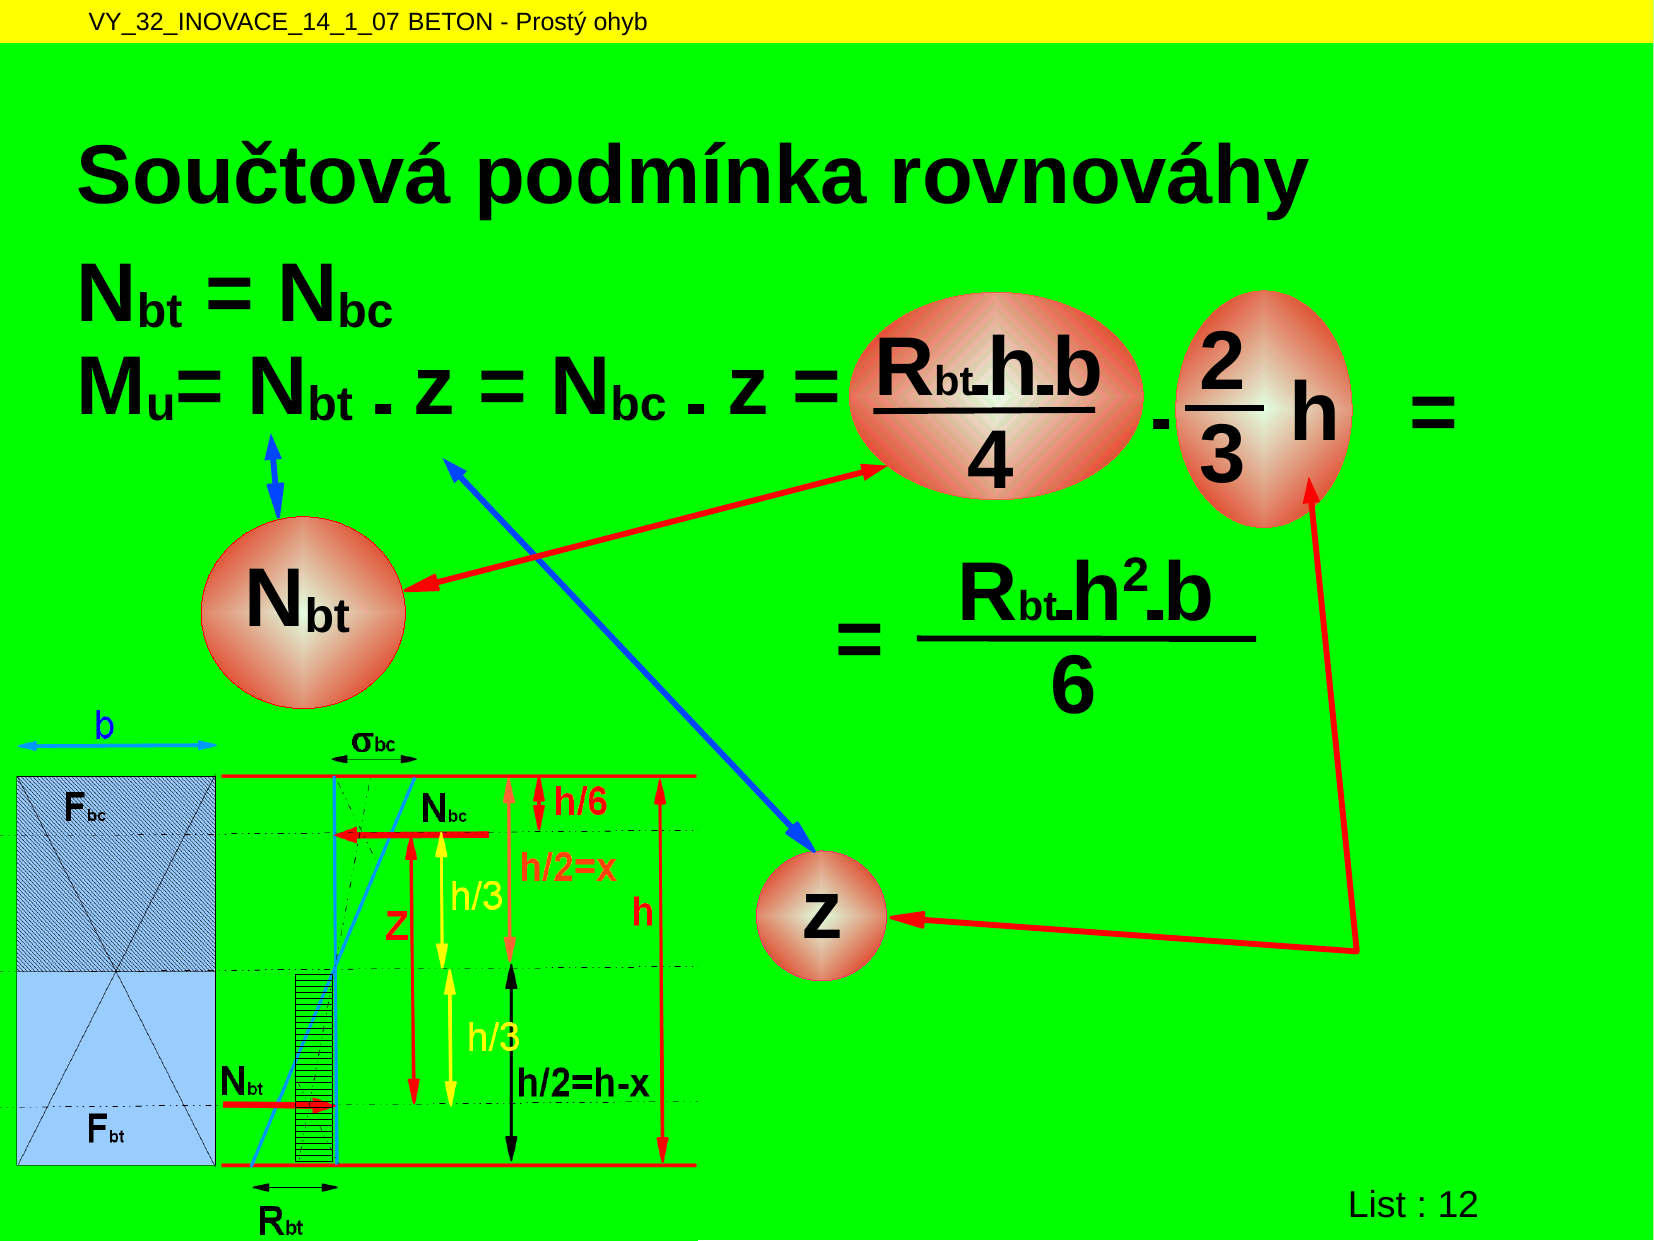

VY_32_INOVACE_14_1_07 BETON - Prostý ohyb
Součtová podmínka rovnováhy
Nbt = Nbc
Mu= Nbt ۔ z = Nbc ۔ z =
23
 Rbt۔h۔b
 4
۔
h
=
 Rbt۔h2۔b
 6
Nbt
=
 z
List :